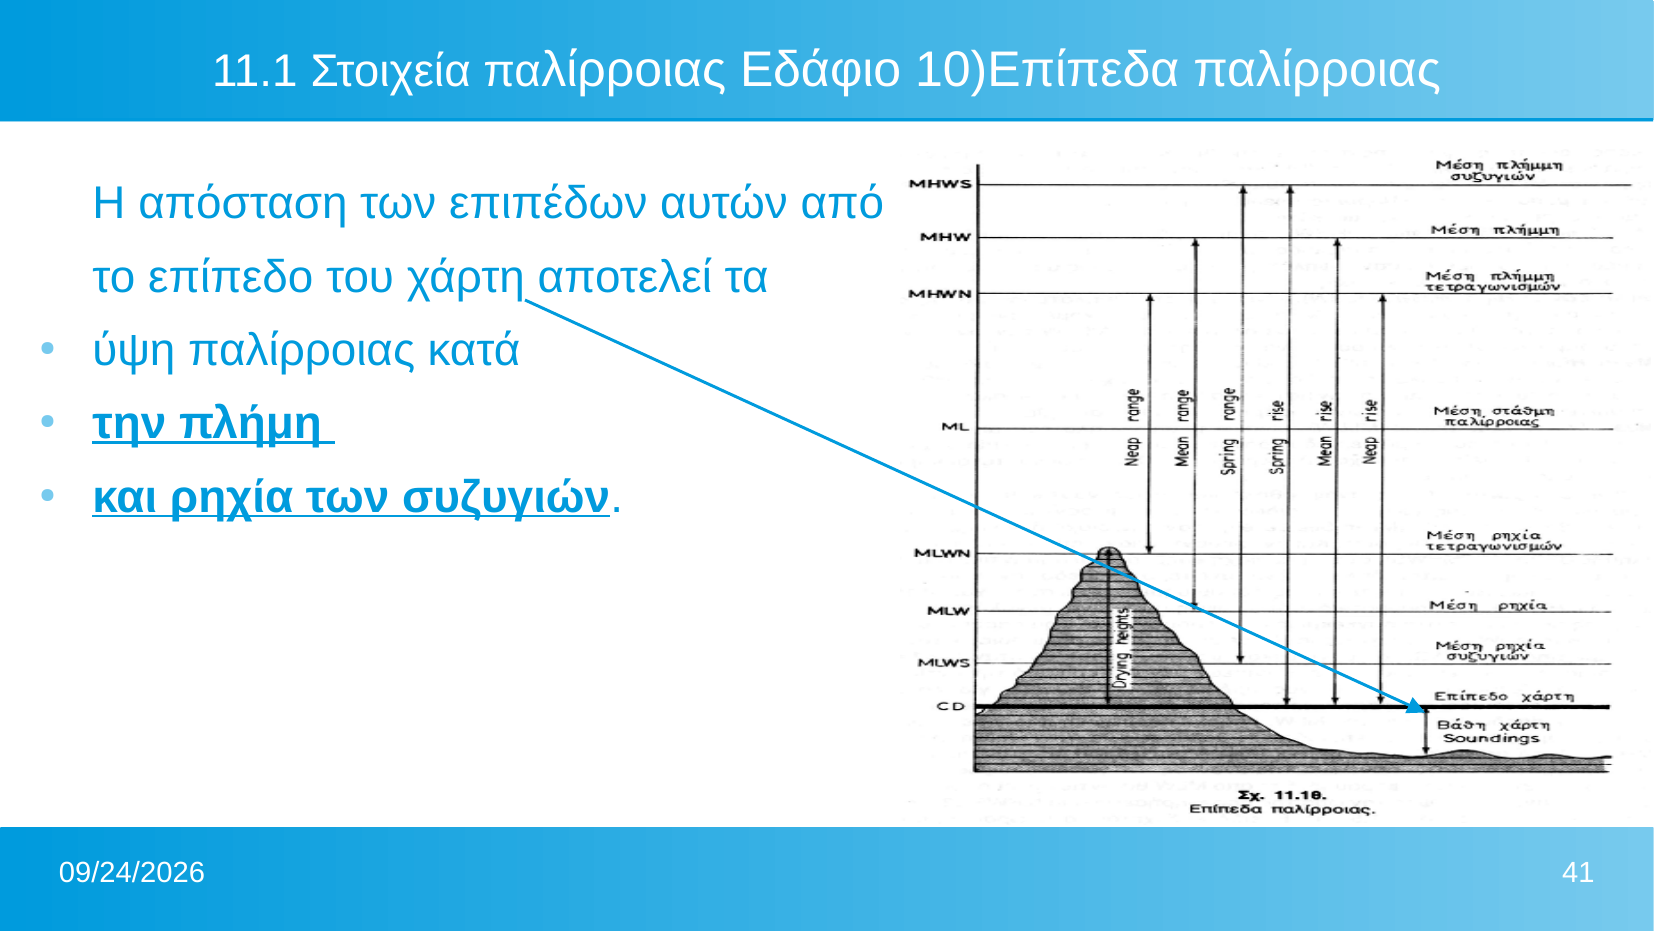

# 11.1 Στοιχεία παλίρροιας Εδάφιο 10)Επίπεδα παλίρροιας
Η απόσταση των επιπέδων αυτών από
το επίπεδο του χάρτη αποτελεί τα
ύψη παλίρροιας κατά
την πλήμη
και ρηχία των συζυγιών.
41